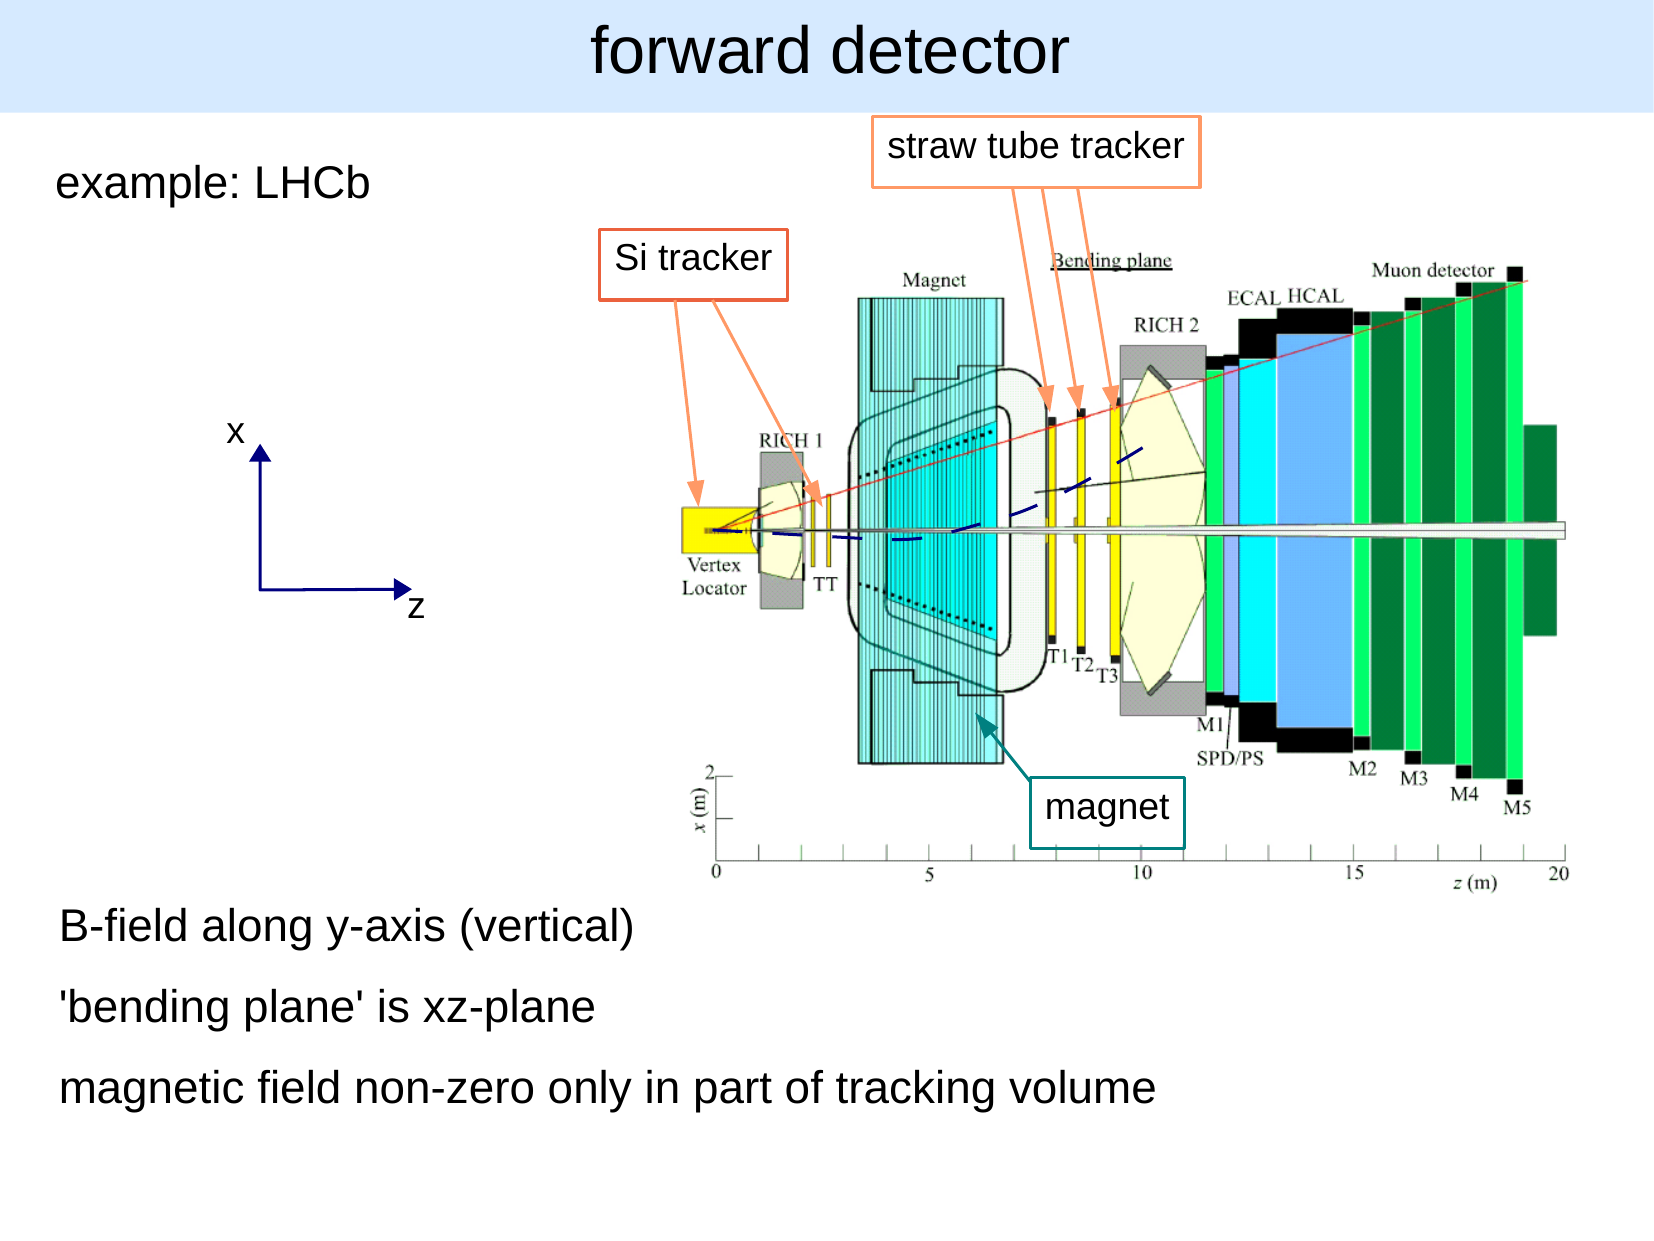

# forward detector
straw tube tracker
example: LHCb
Si tracker
x
z
magnet
B-field along y-axis (vertical)
'bending plane' is xz-plane
magnetic field non-zero only in part of tracking volume